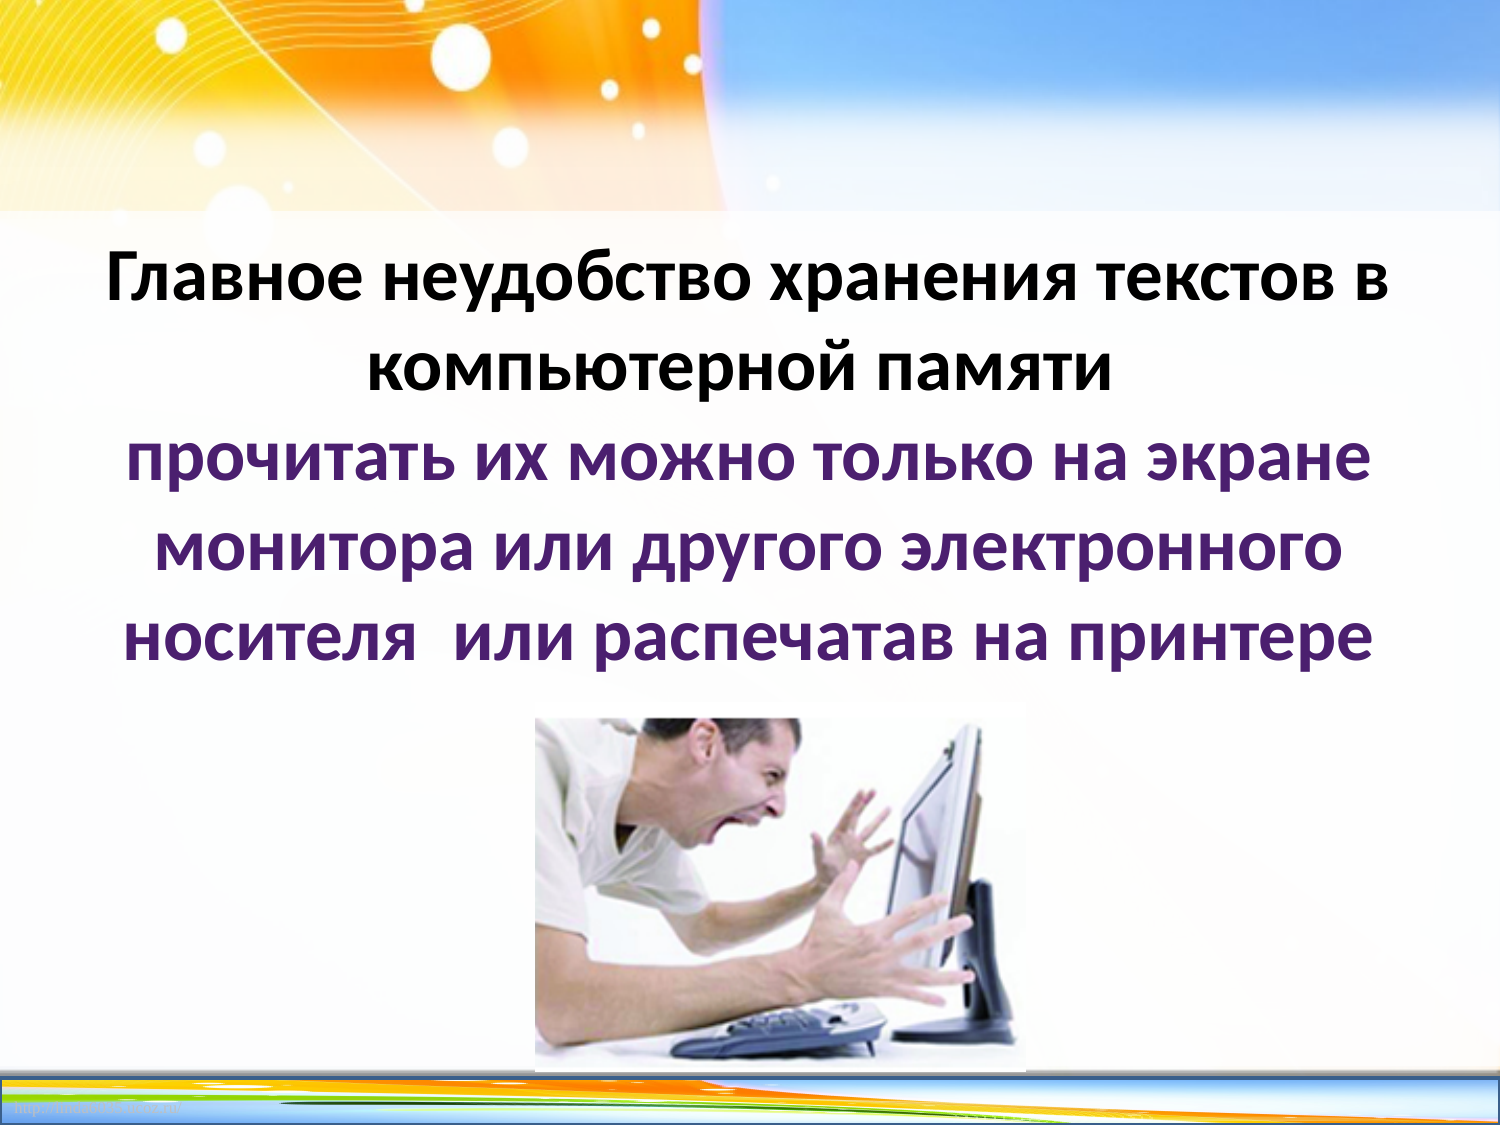

# Главное неудобство хранения текстов в компьютерной памяти
прочитать их можно только на экране монитора или другого электронного носителя или распечатав на принтере